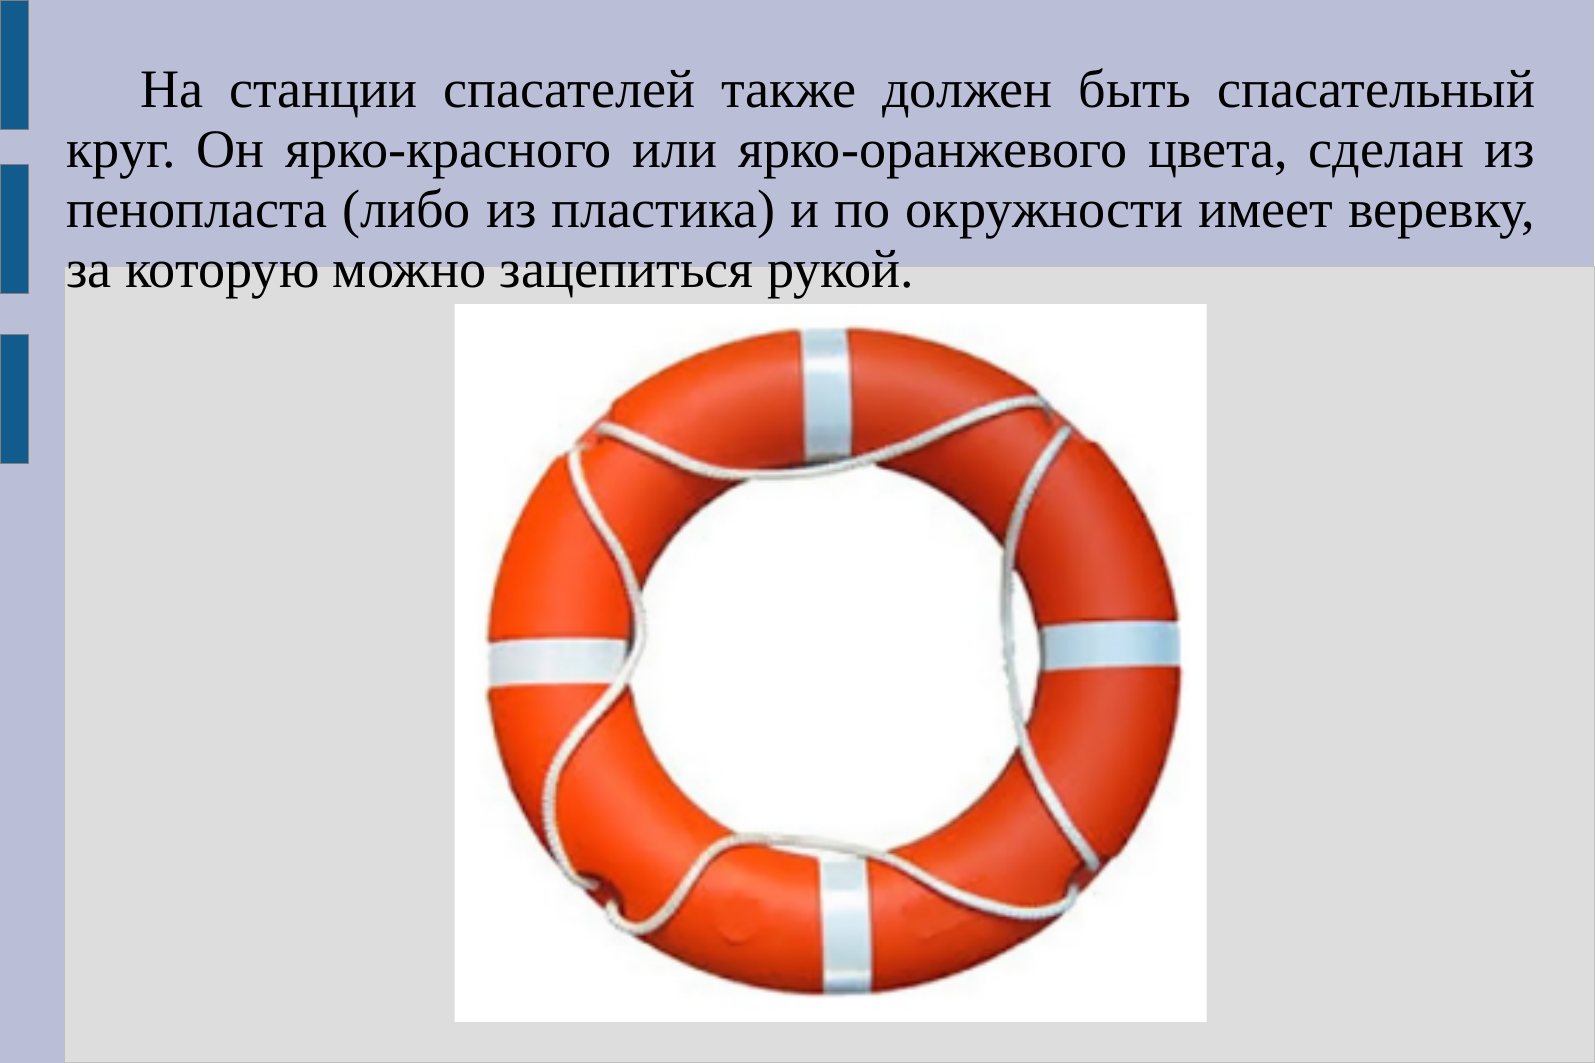

На станции спасателей также должен быть спасательный круг. Он ярко-красного или ярко-оранжевого цвета, сделан из пенопласта (либо из пластика) и по окружности имеет веревку, за которую можно зацепиться рукой.